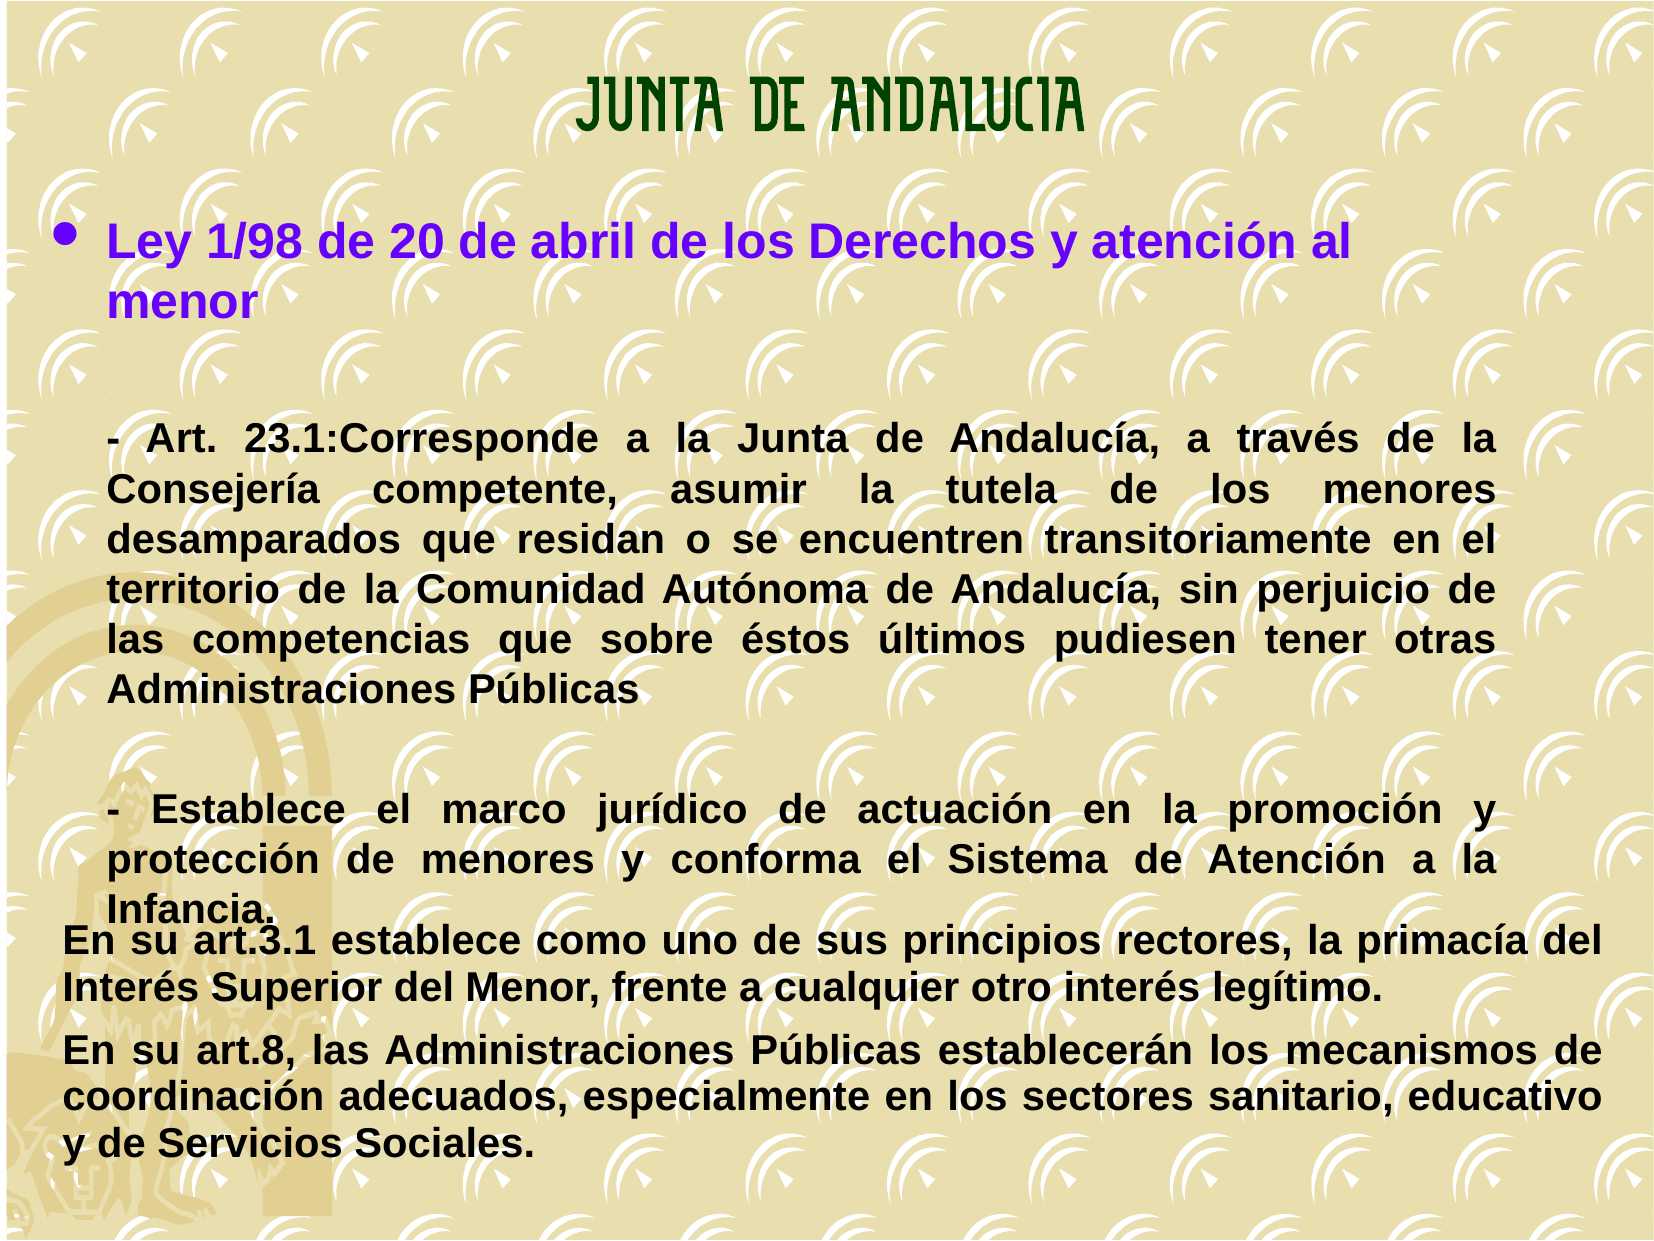

Ley 1/98 de 20 de abril de los Derechos y atención al menor
	- Art. 23.1:Corresponde a la Junta de Andalucía, a través de la Consejería competente, asumir la tutela de los menores desamparados que residan o se encuentren transitoriamente en el territorio de la Comunidad Autónoma de Andalucía, sin perjuicio de las competencias que sobre éstos últimos pudiesen tener otras Administraciones Públicas
	- Establece el marco jurídico de actuación en la promoción y protección de menores y conforma el Sistema de Atención a la Infancia.
#
En su art.3.1 establece como uno de sus principios rectores, la primacía del Interés Superior del Menor, frente a cualquier otro interés legítimo.
En su art.8, las Administraciones Públicas establecerán los mecanismos de coordinación adecuados, especialmente en los sectores sanitario, educativo y de Servicios Sociales.